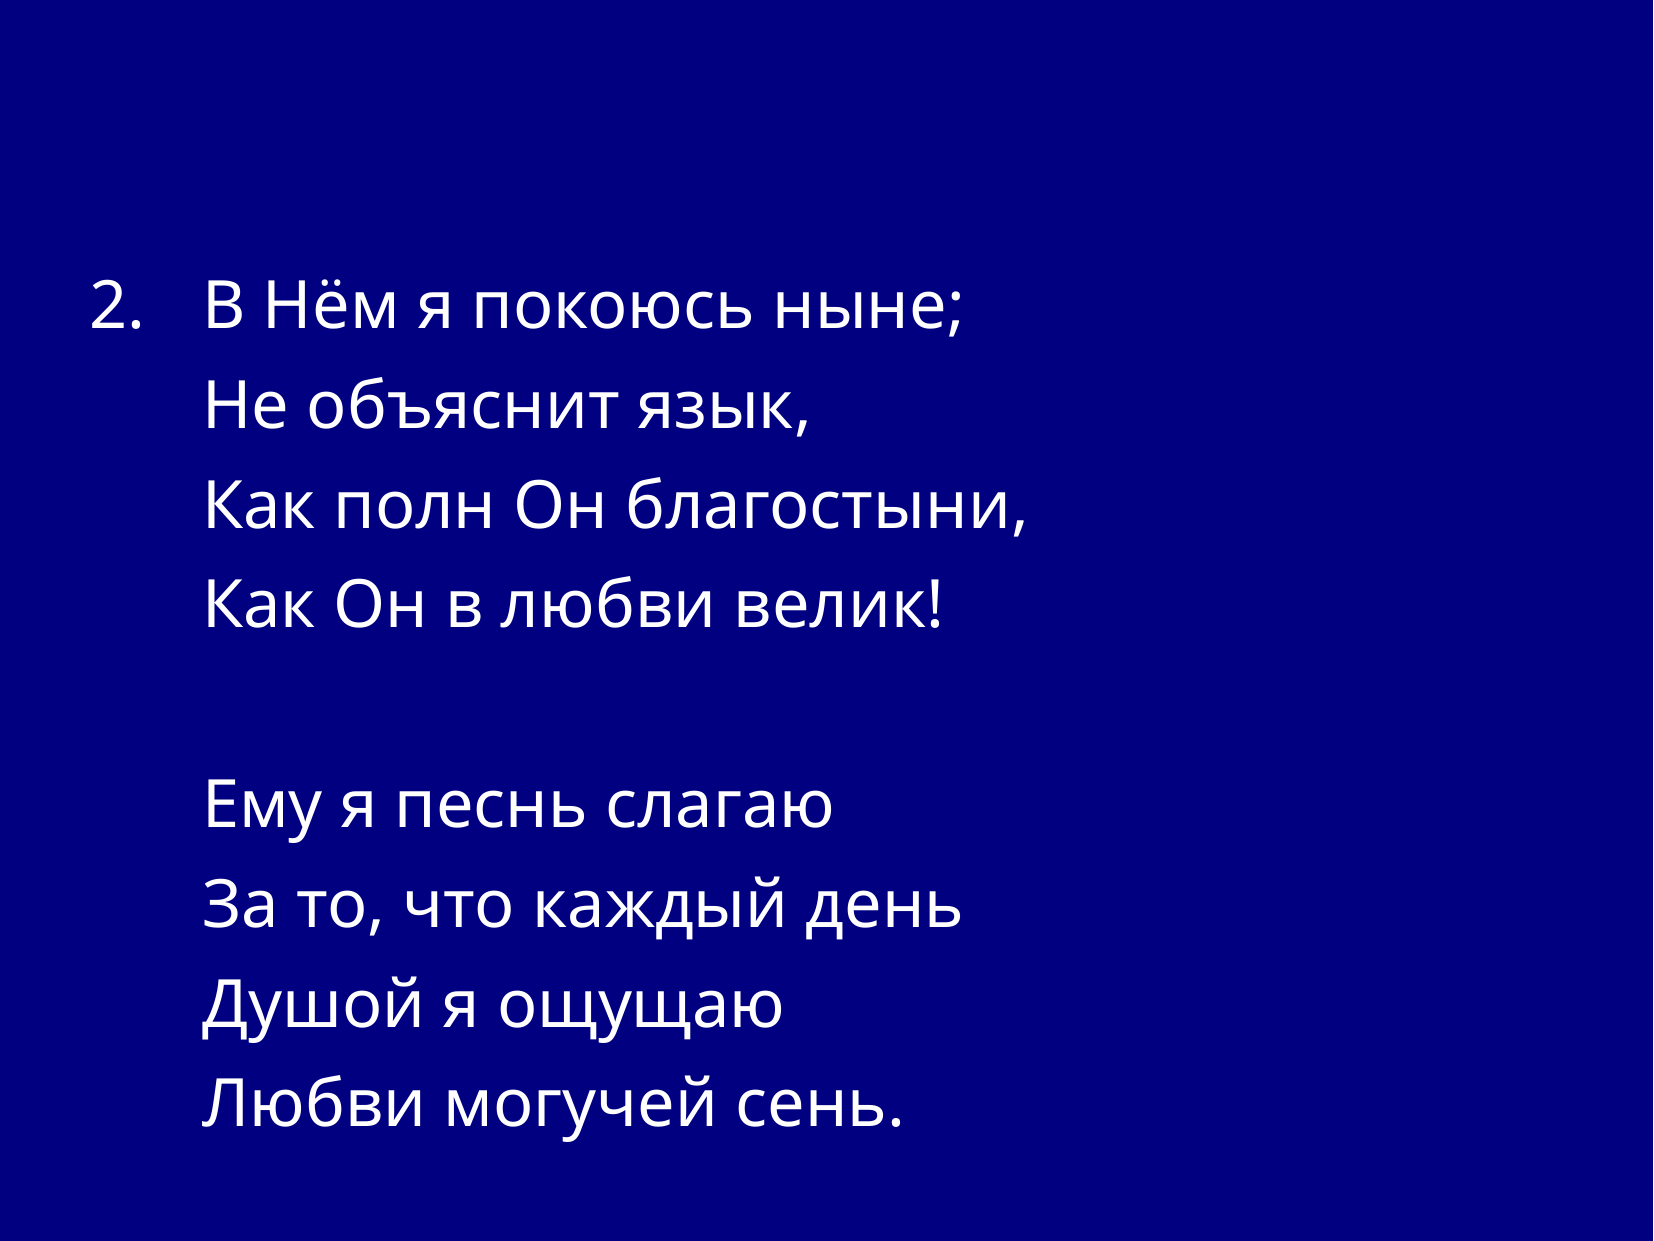

2.	В Нём я покоюсь ныне;
	Не объяснит язык,
	Как полн Он благостыни,
	Как Он в любви велик!
	Ему я песнь слагаю
	За то, что каждый день
	Душой я ощущаю
	Любви могучей сень.